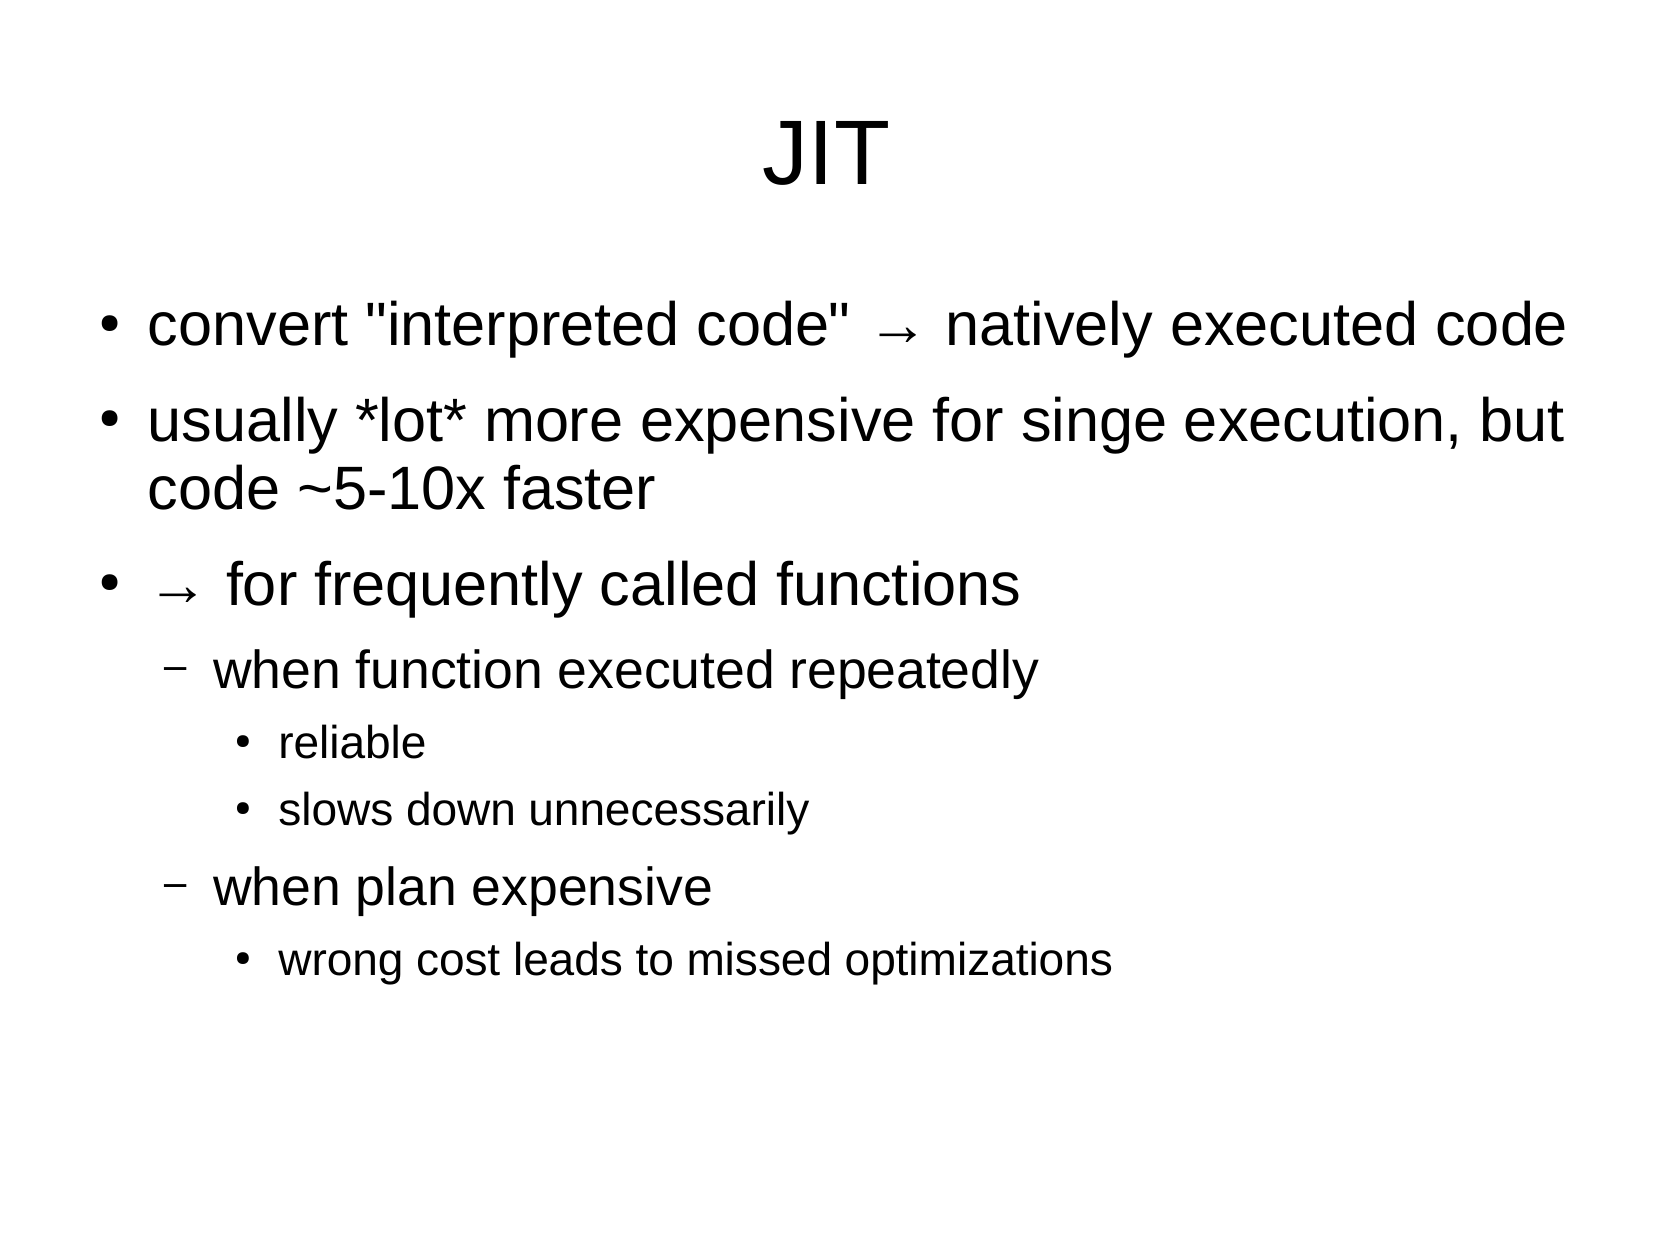

# JIT
convert "interpreted code" → natively executed code
usually *lot* more expensive for singe execution, but code ~5-10x faster
→ for frequently called functions
when function executed repeatedly
reliable
slows down unnecessarily
when plan expensive
wrong cost leads to missed optimizations